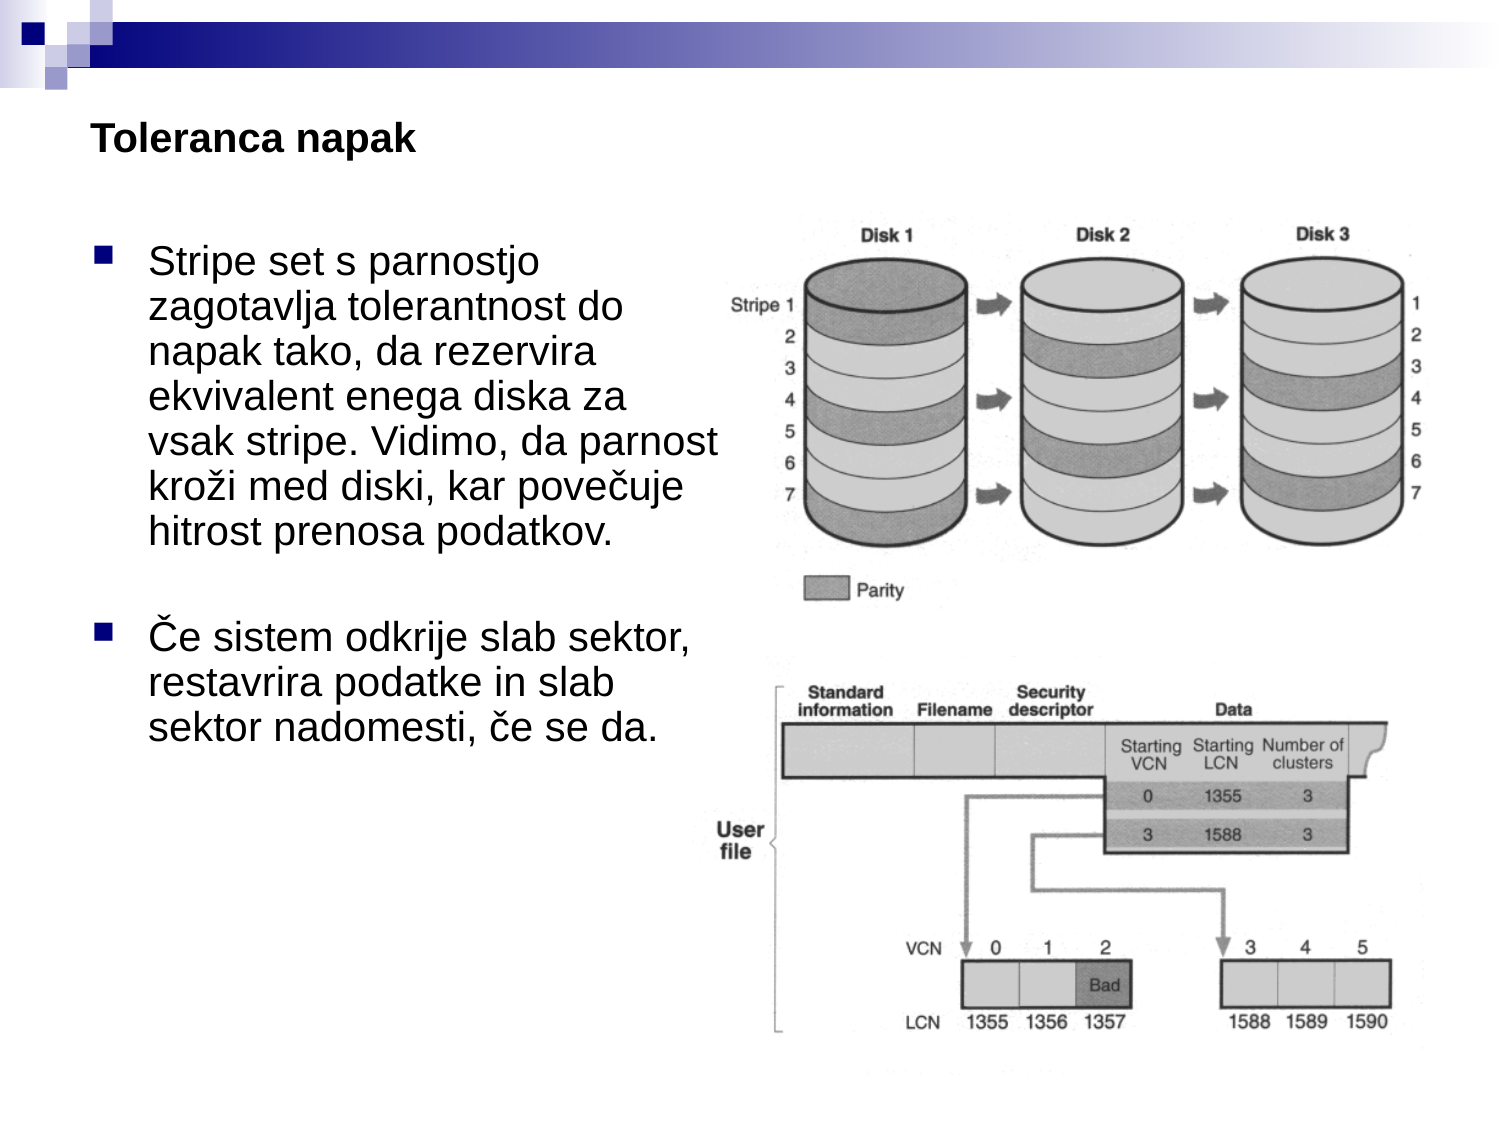

# Toleranca napak
Stripe set s parnostjo zagotavlja tolerantnost do napak tako, da rezervira ekvivalent enega diska za vsak stripe. Vidimo, da parnost kroži med diski, kar povečuje hitrost prenosa podatkov.
Če sistem odkrije slab sektor, restavrira podatke in slab sektor nadomesti, če se da.